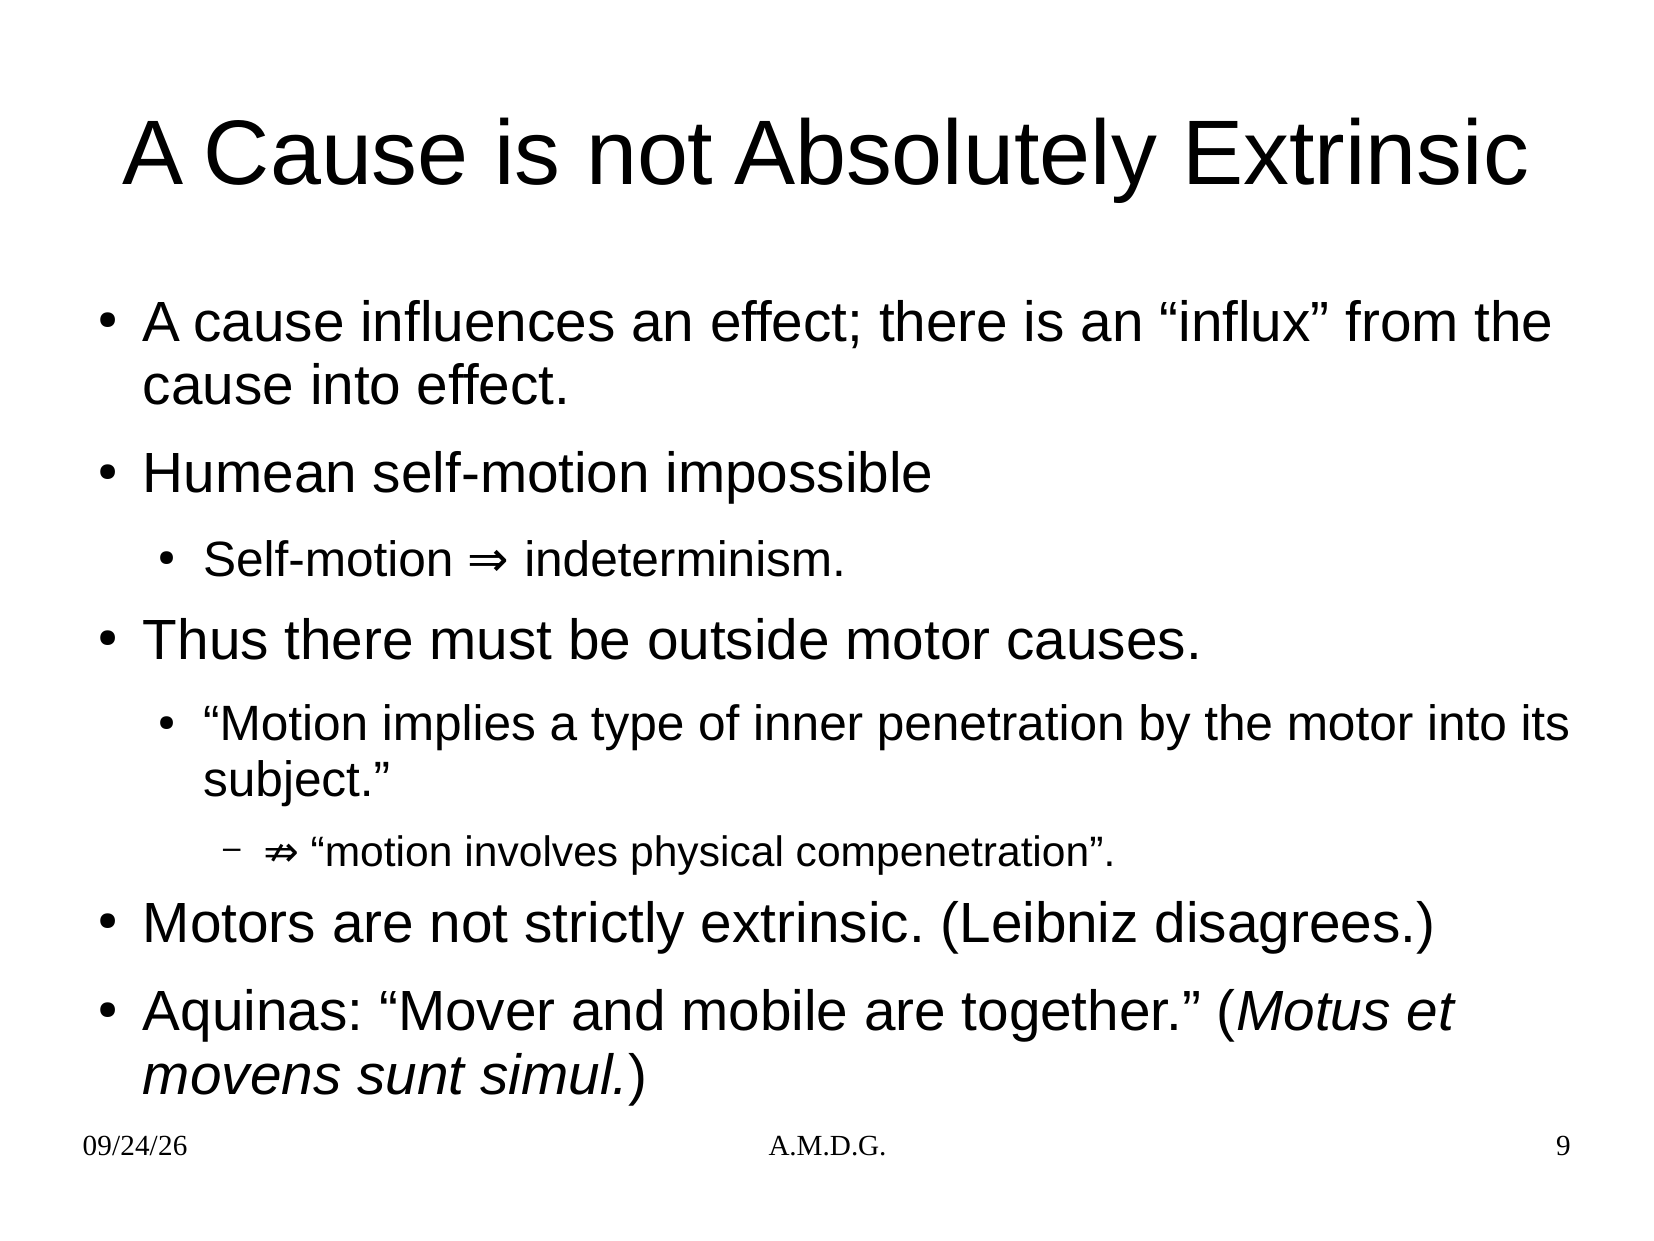

A Cause is not Absolutely Extrinsic
# A cause influences an effect; there is an “influx” from the cause into effect.
Humean self-motion impossible
Self-motion ⇒ indeterminism.
Thus there must be outside motor causes.
“Motion implies a type of inner penetration by the motor into its subject.”
⇏ “motion involves physical compenetration”.
Motors are not strictly extrinsic. (Leibniz disagrees.)
Aquinas: “Mover and mobile are together.” (Motus et movens sunt simul.)
A.M.D.G.
9